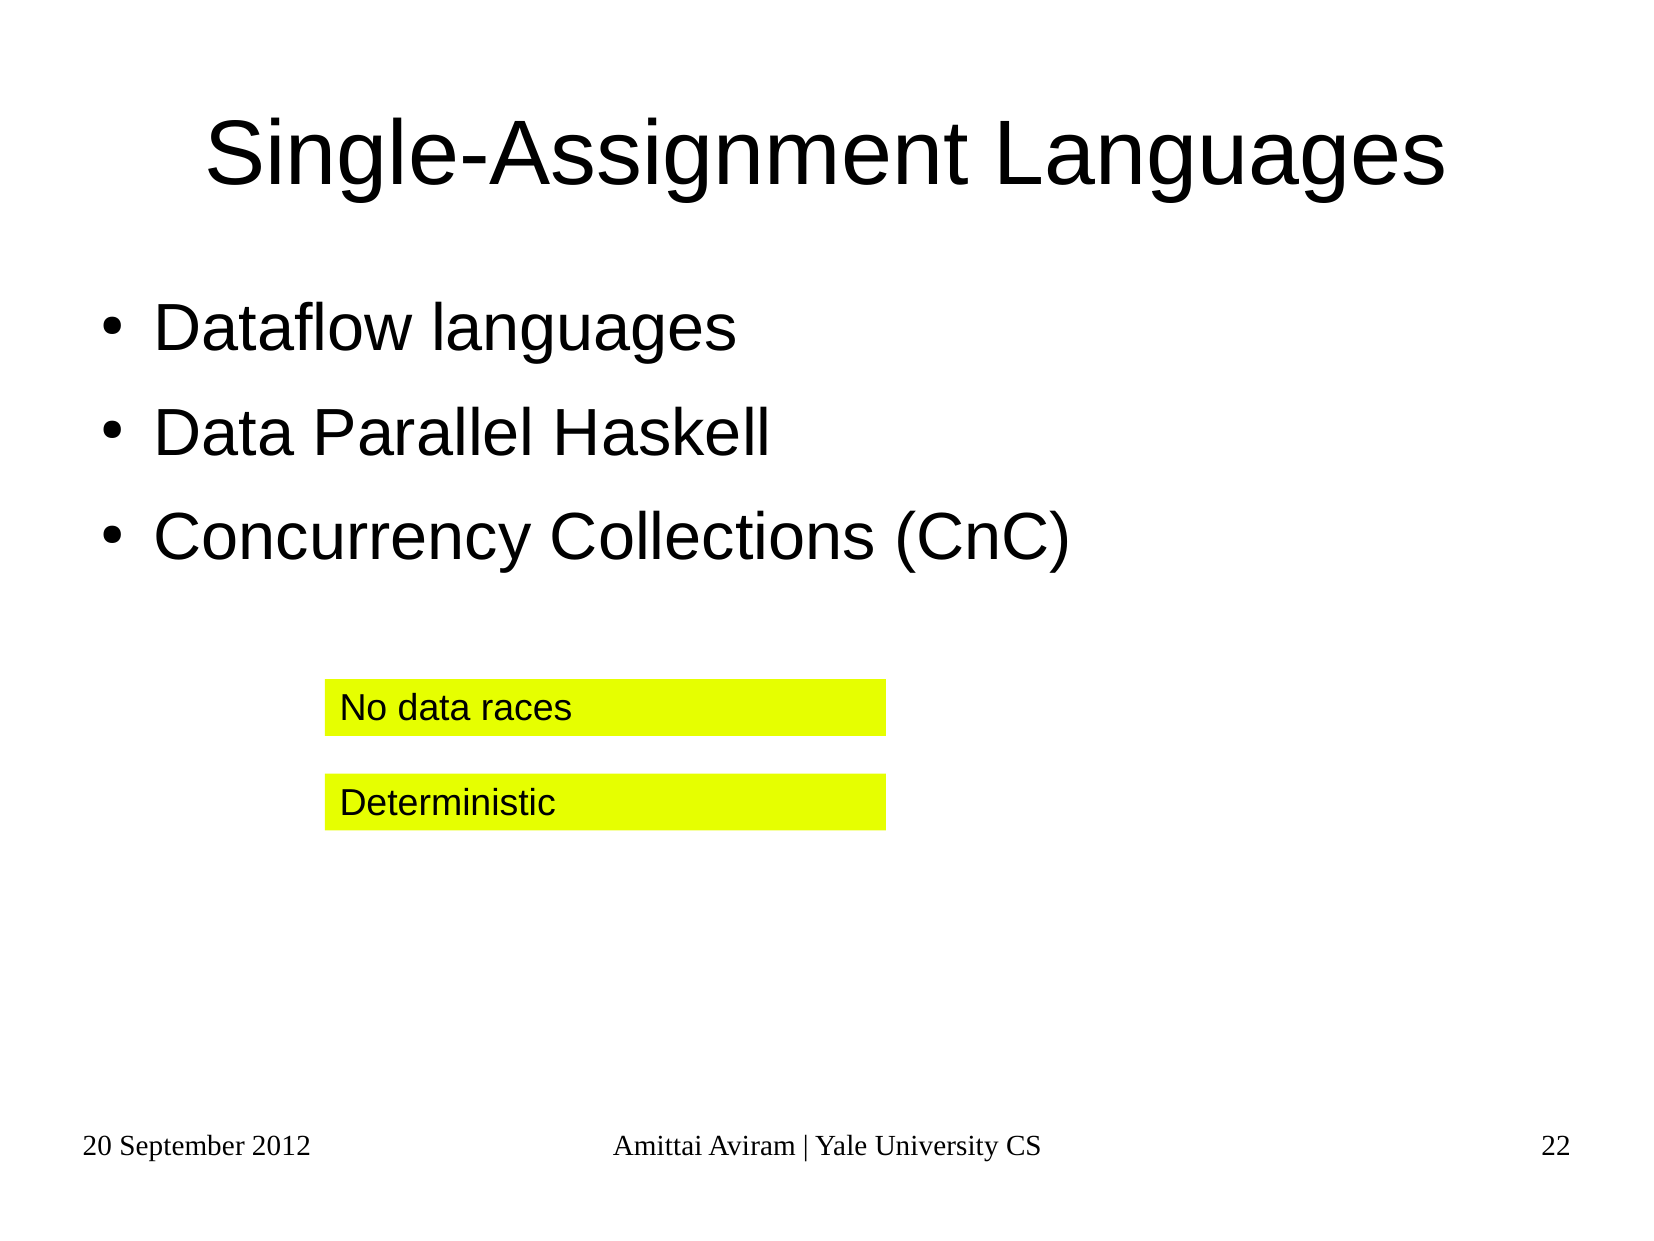

# Single-Assignment Languages
Dataflow languages
Data Parallel Haskell
Concurrency Collections (CnC)
No data races
Deterministic
22